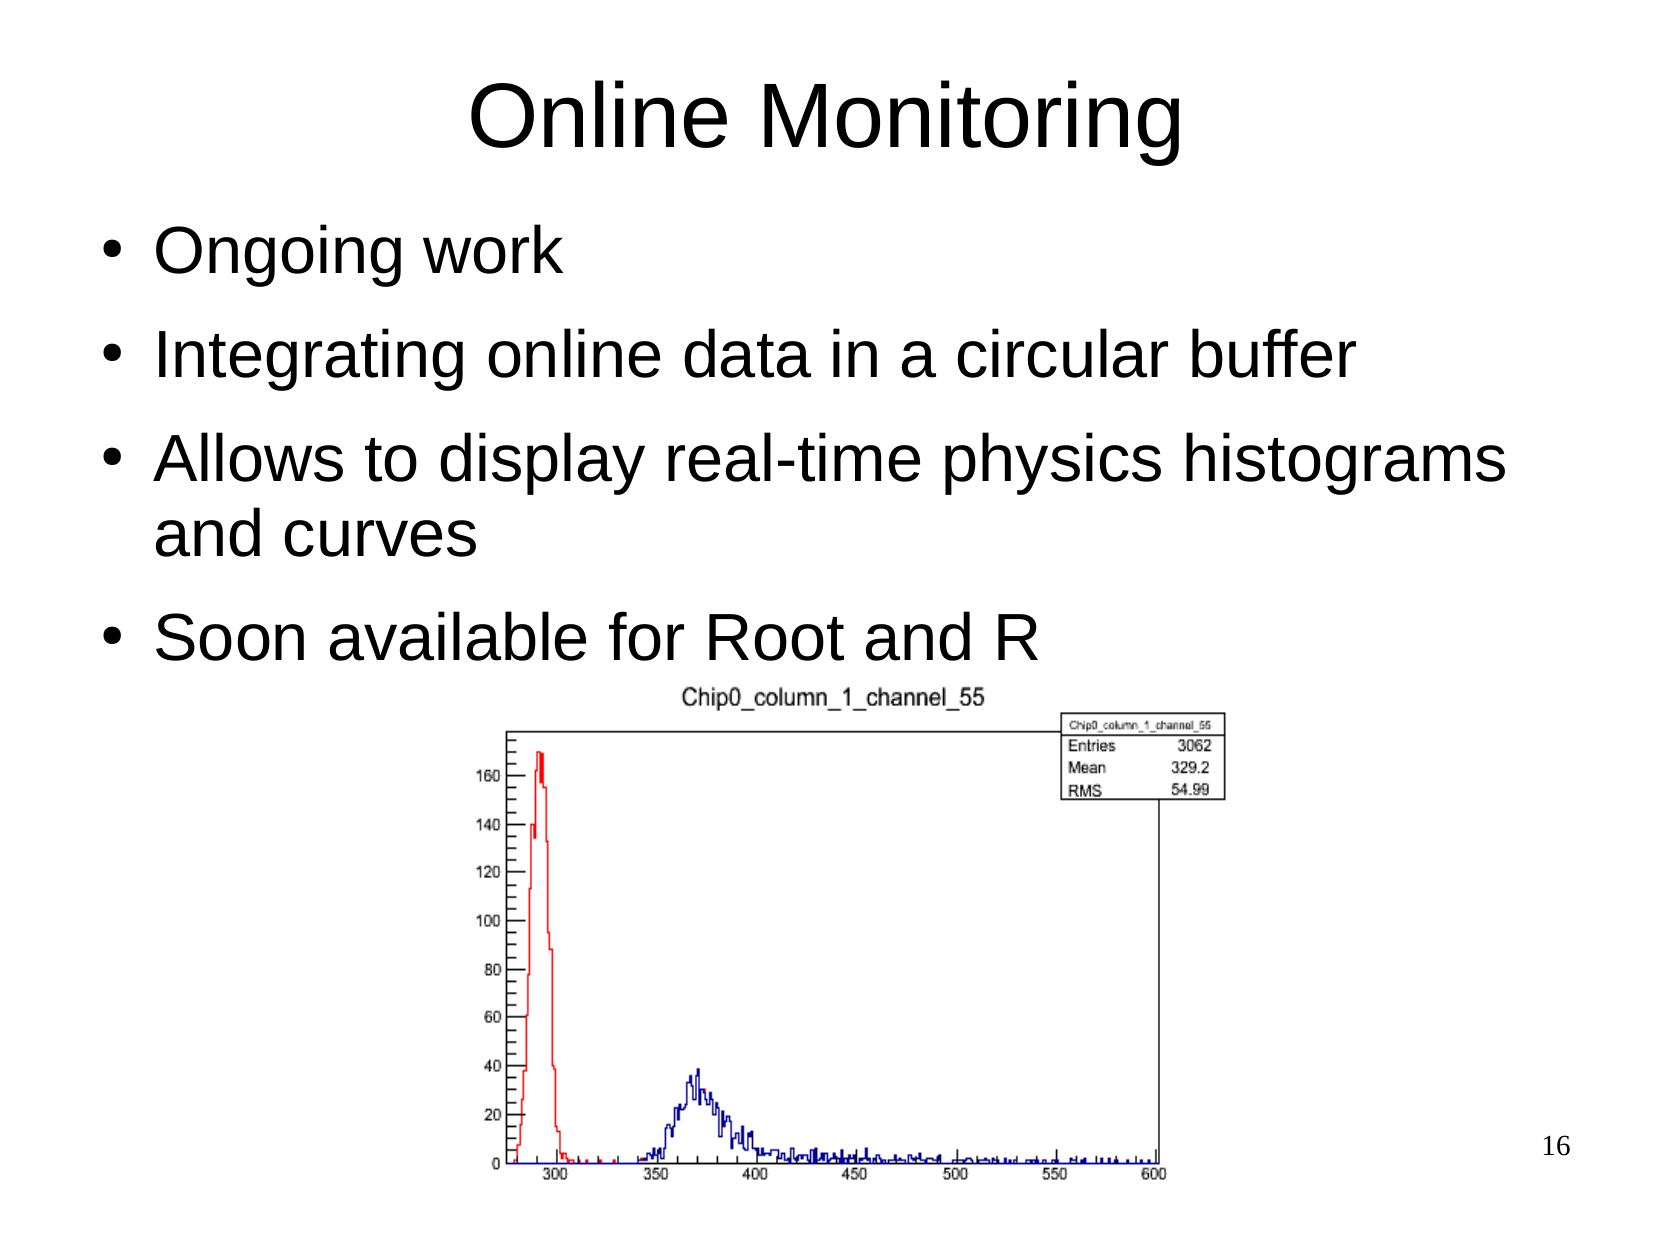

# Online Monitoring
Ongoing work
Integrating online data in a circular buffer
Allows to display real-time physics histograms and curves
Soon available for Root and R
16